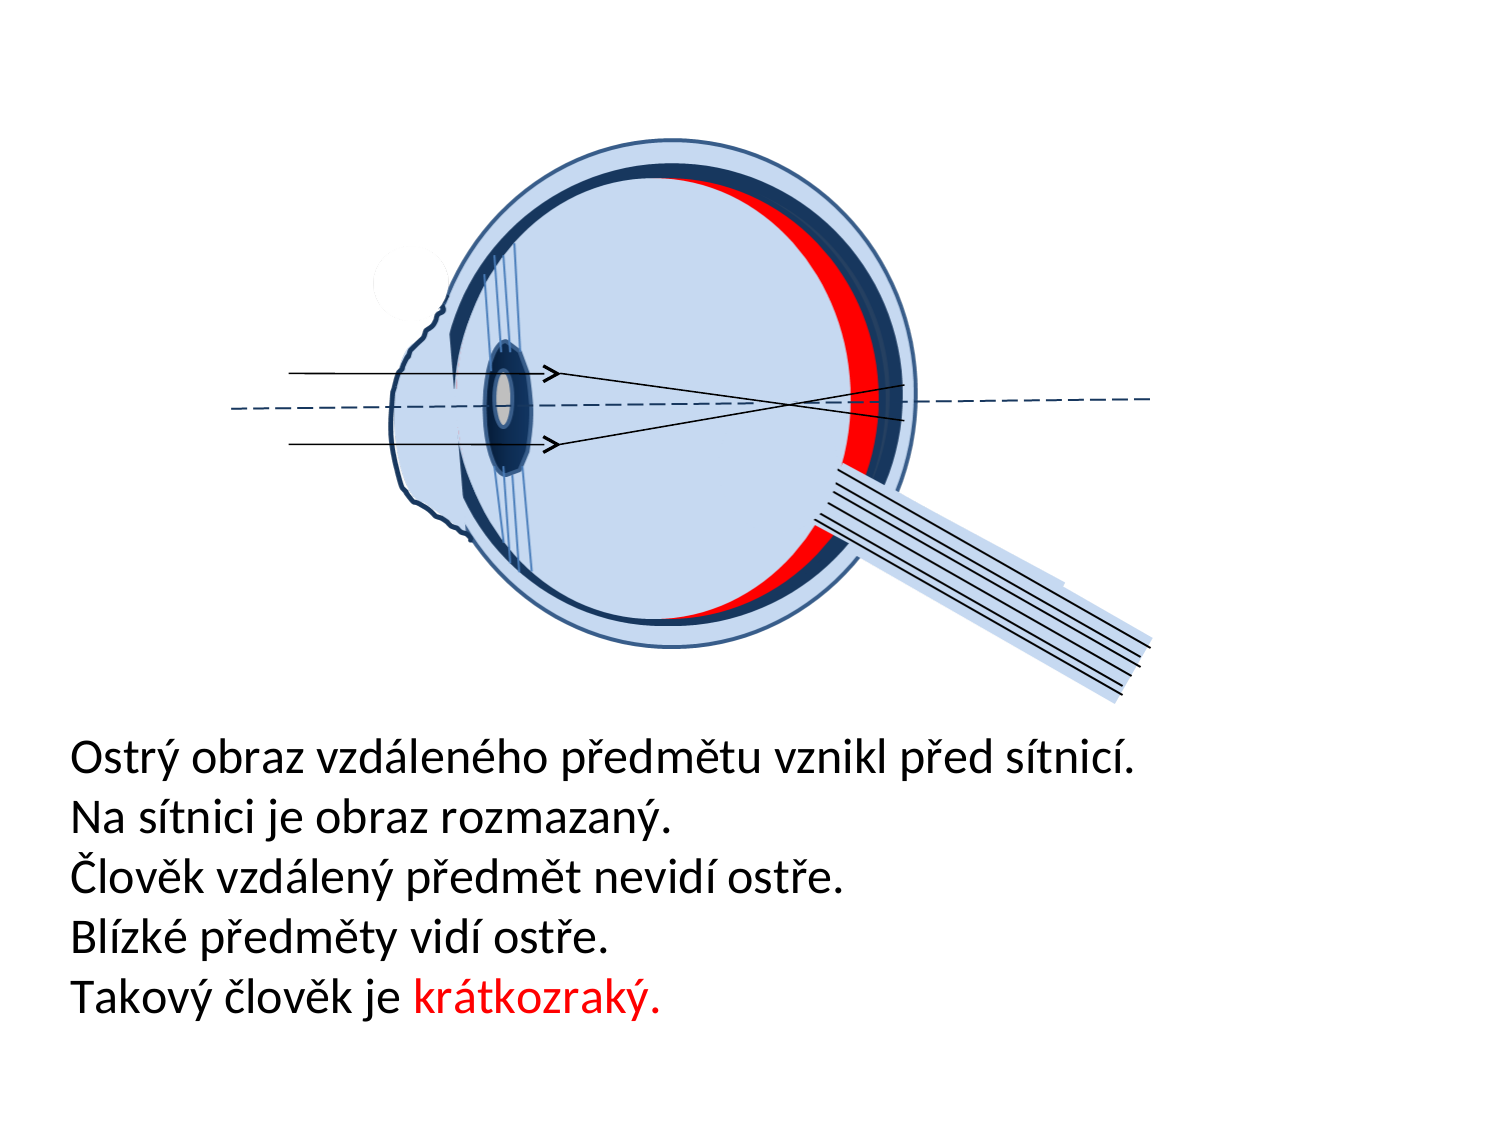

Ostrý obraz vzdáleného předmětu vznikl před sítnicí.
Na sítnici je obraz rozmazaný.
Člověk vzdálený předmět nevidí ostře.
Blízké předměty vidí ostře.
Takový člověk je krátkozraký.